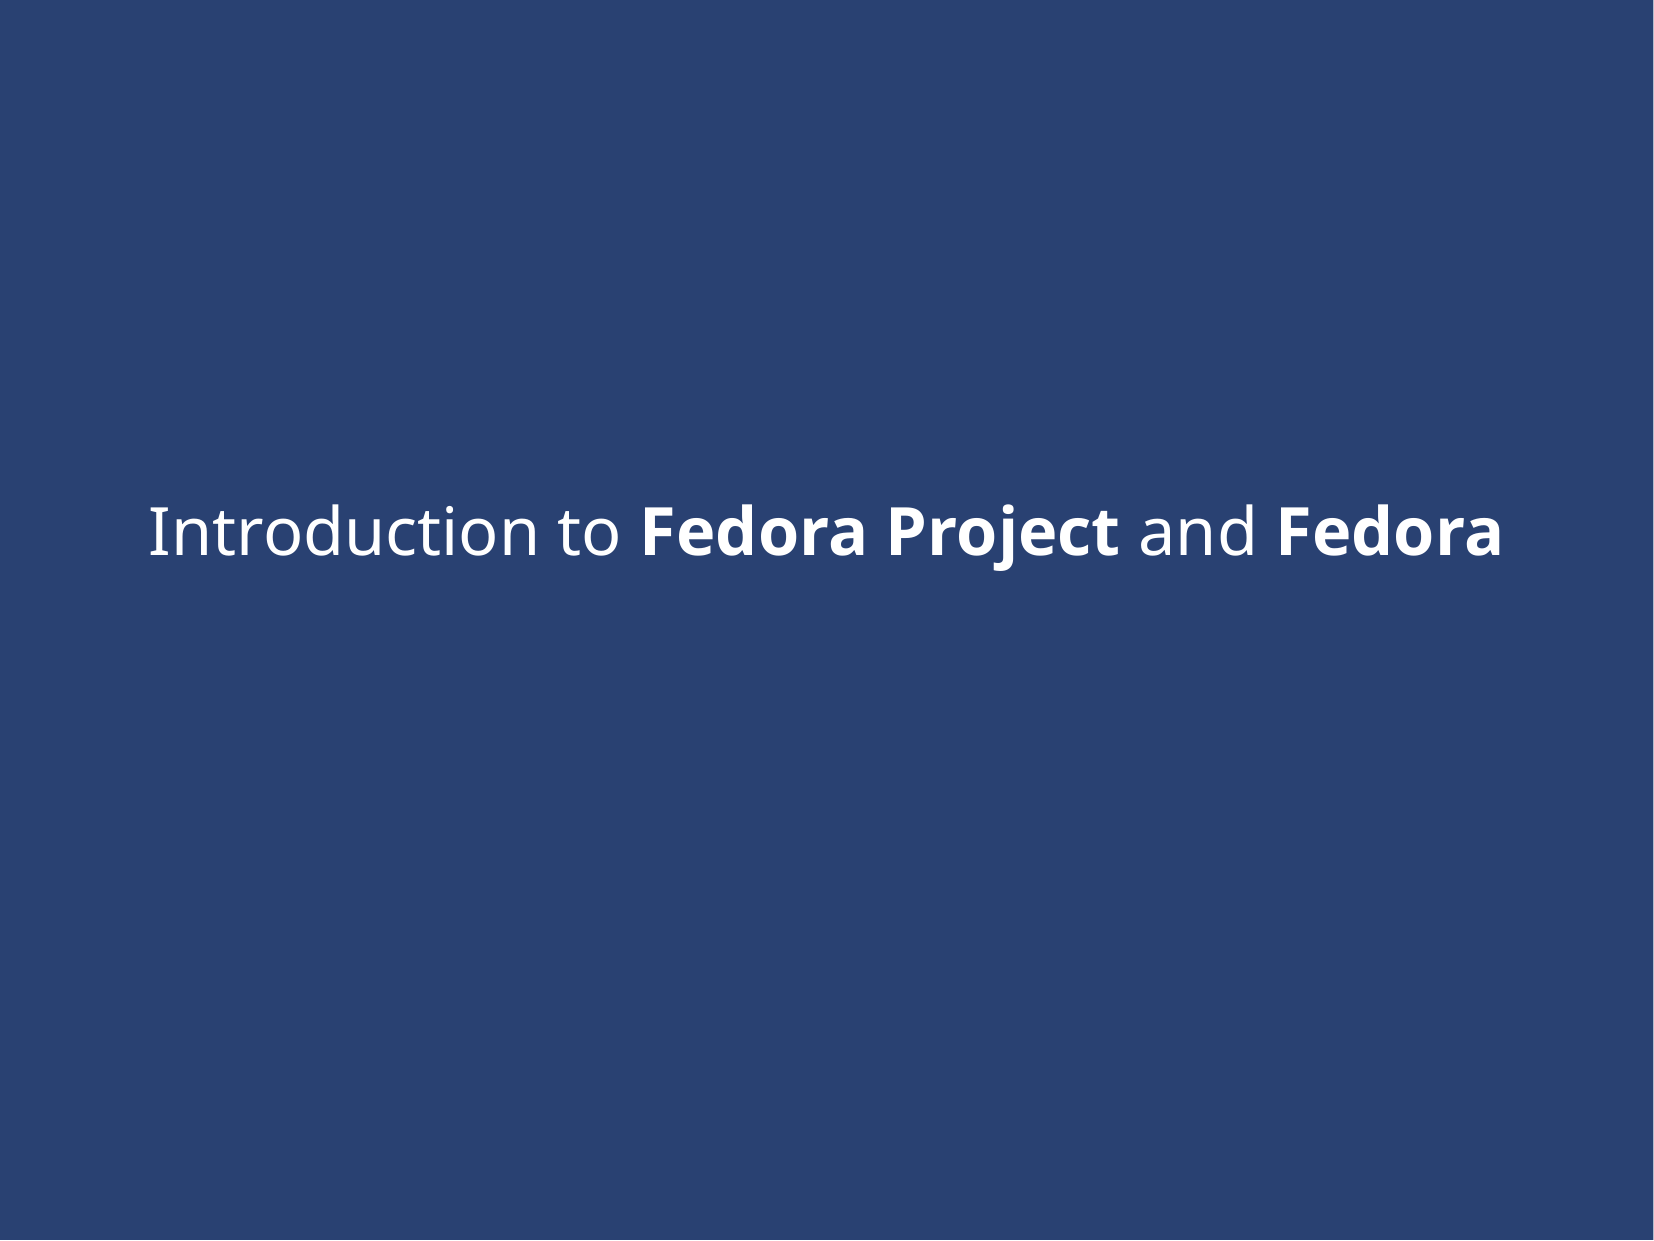

# Introduction to Fedora Project and Fedora